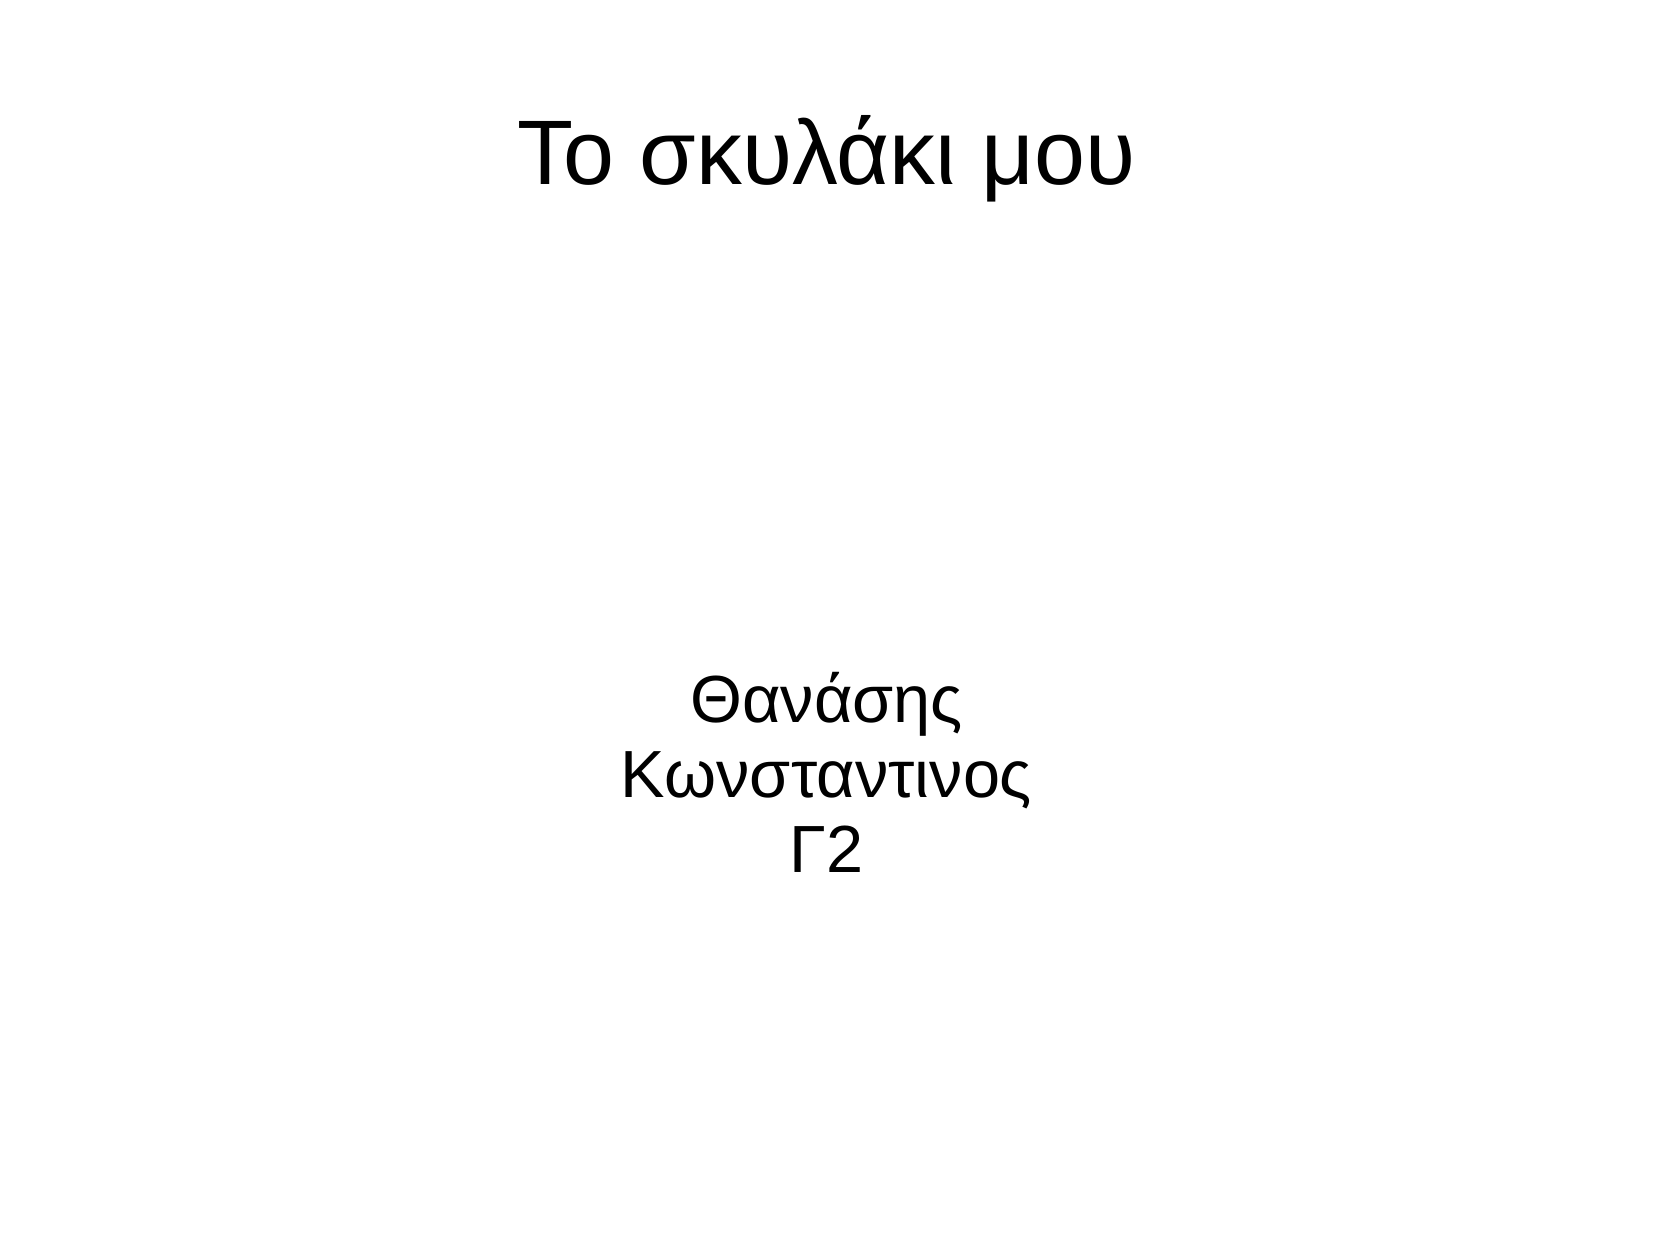

# Το σκυλάκι μου
Θανάσης
Κωνσταντινος
Γ2